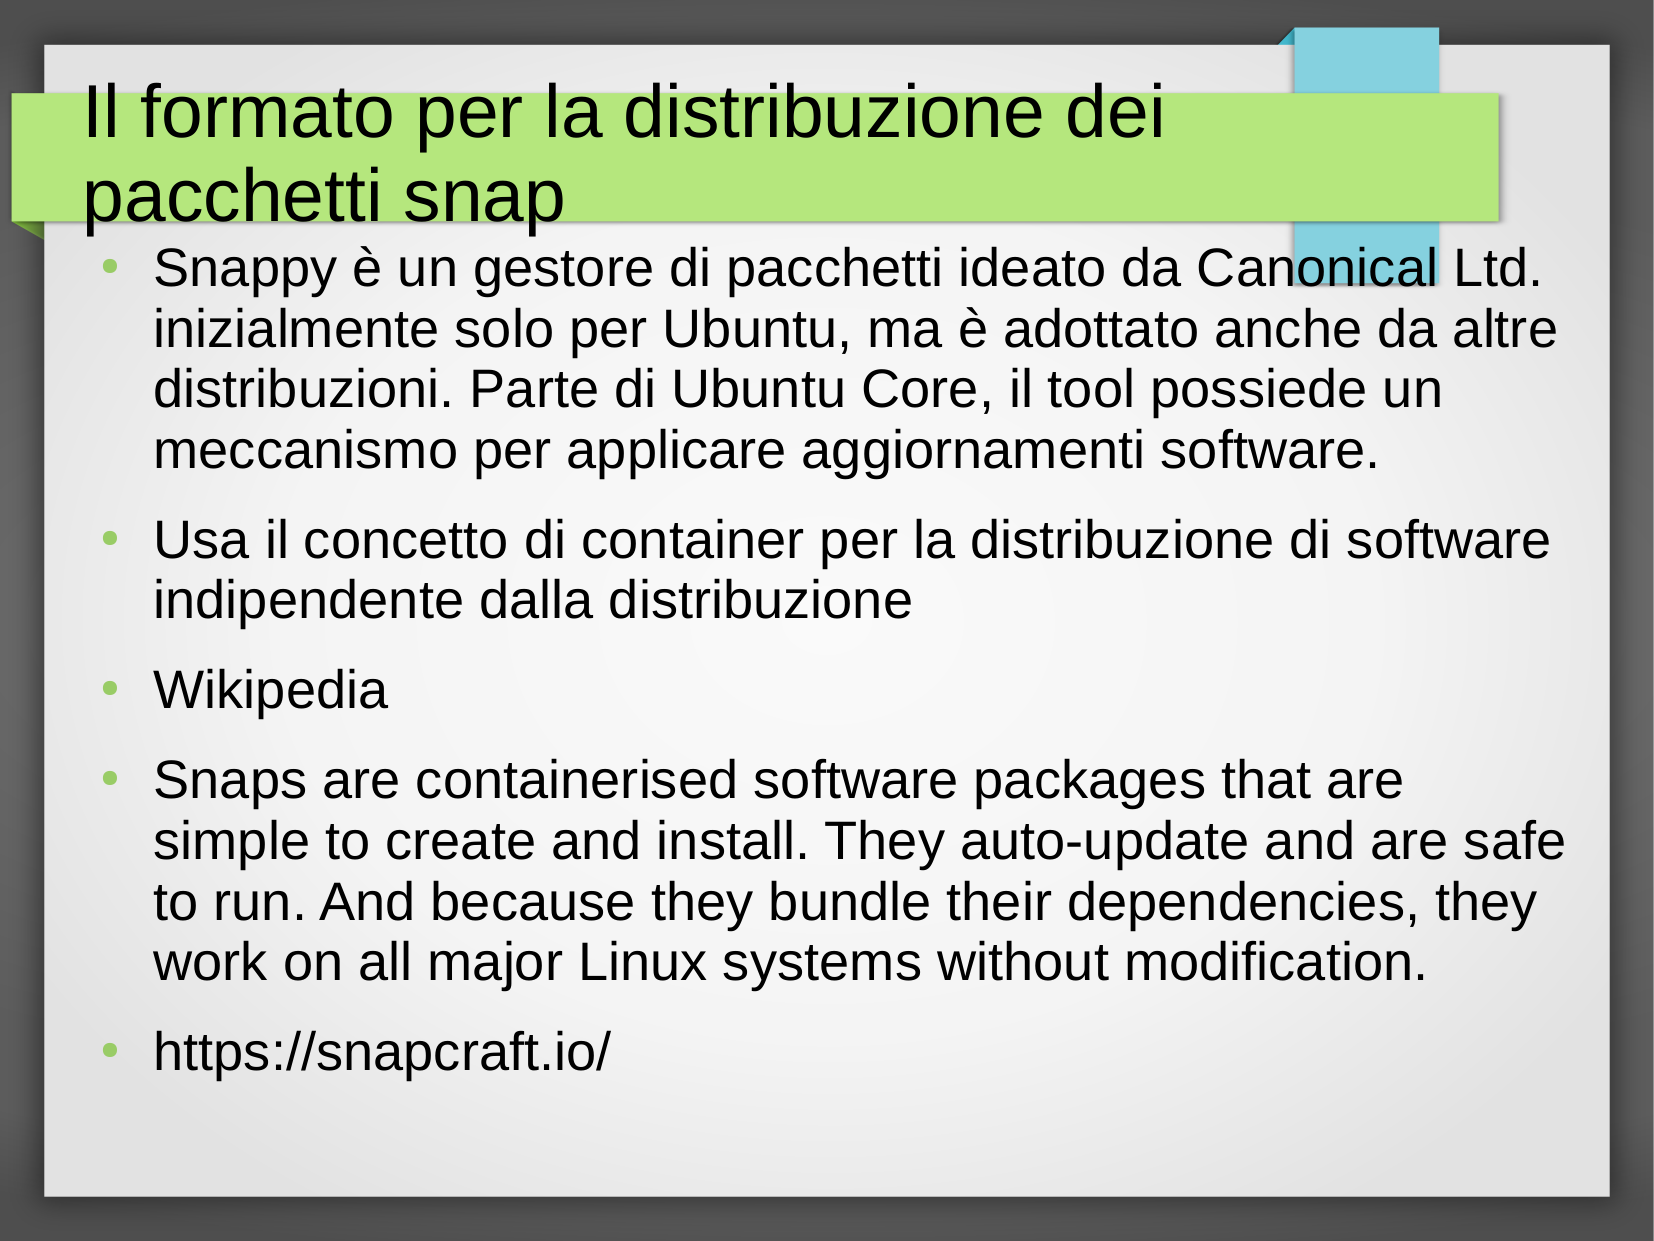

# Il formato per la distribuzione dei pacchetti snap
Snappy è un gestore di pacchetti ideato da Canonical Ltd. inizialmente solo per Ubuntu, ma è adottato anche da altre distribuzioni. Parte di Ubuntu Core, il tool possiede un meccanismo per applicare aggiornamenti software.
Usa il concetto di container per la distribuzione di software indipendente dalla distribuzione
Wikipedia
Snaps are containerised software packages that are simple to create and install. They auto-update and are safe to run. And because they bundle their dependencies, they work on all major Linux systems without modification.
https://snapcraft.io/